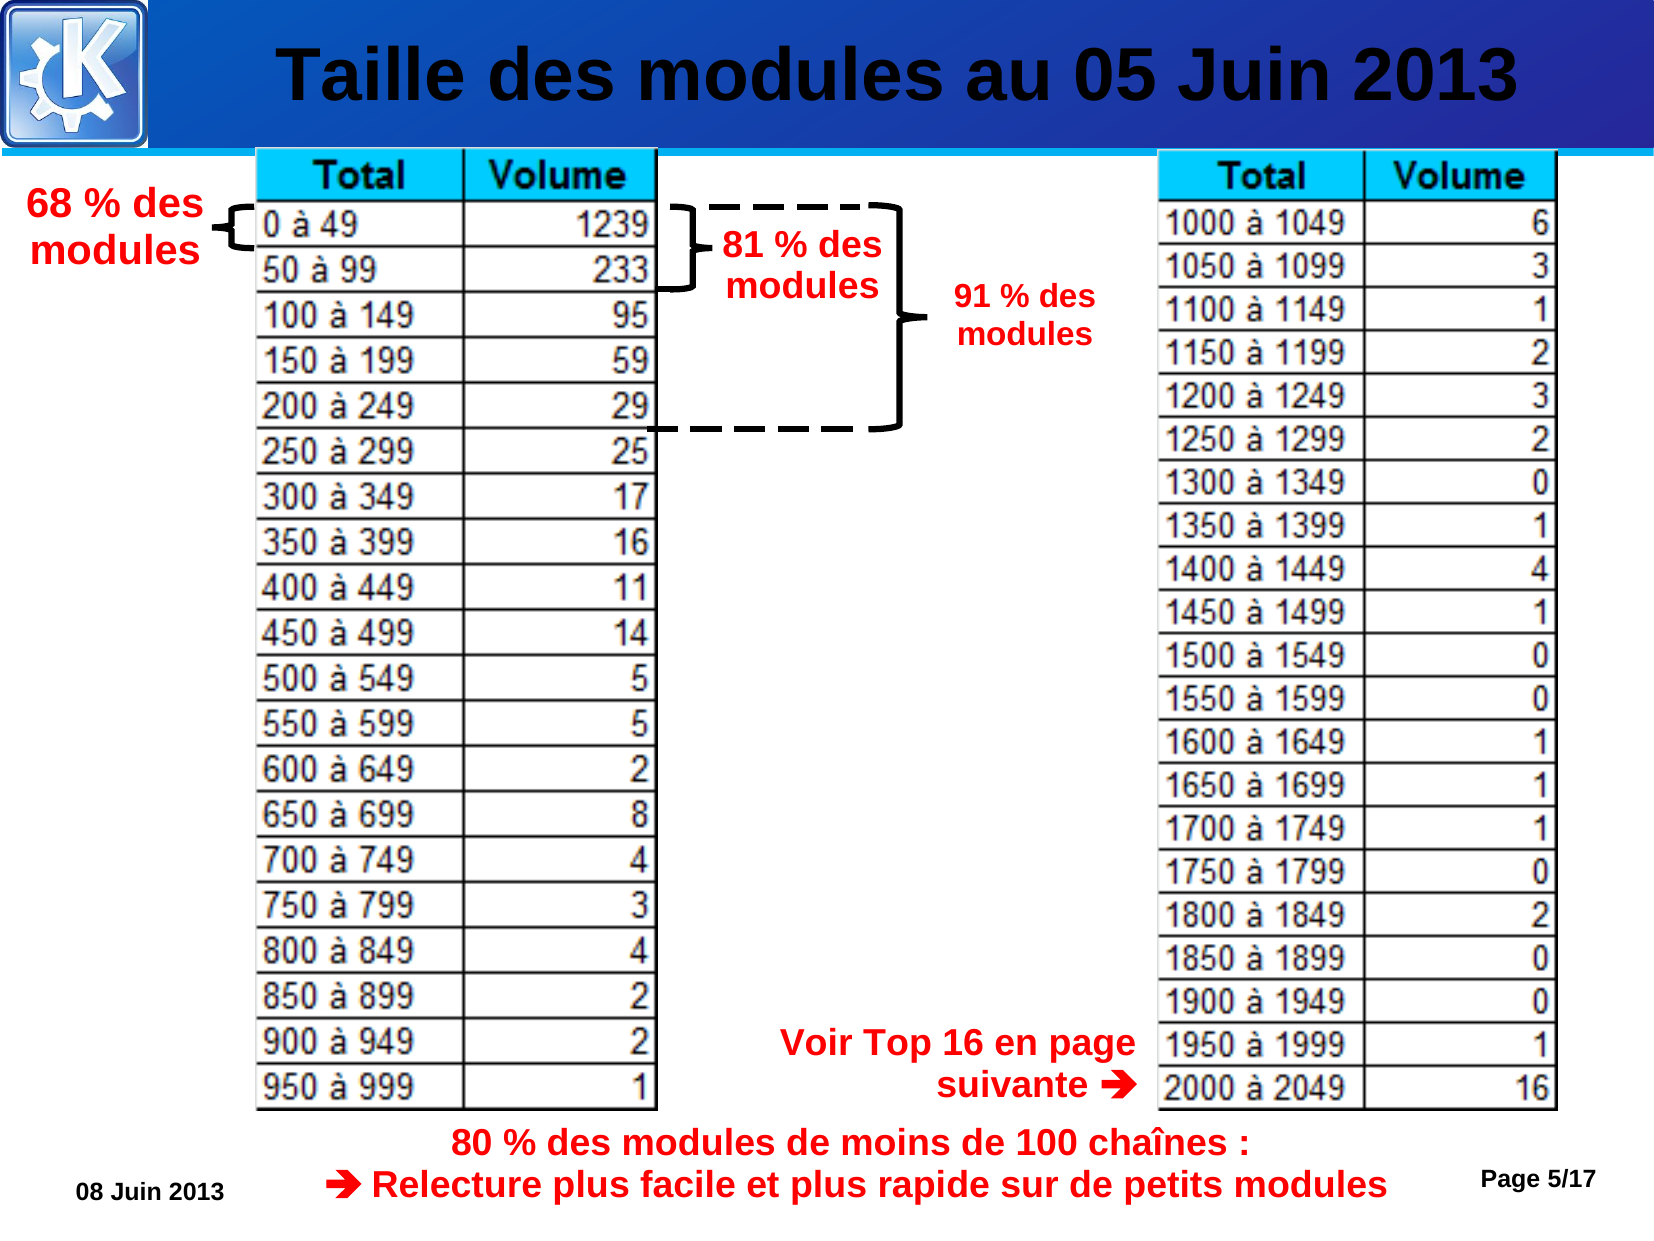

Taille des modules au 05 Juin 2013
68 % des modules
81 % des modules
91 % des modules
Voir Top 16 en page suivante 
80 % des modules de moins de 100 chaînes :
 Relecture plus facile et plus rapide sur de petits modules